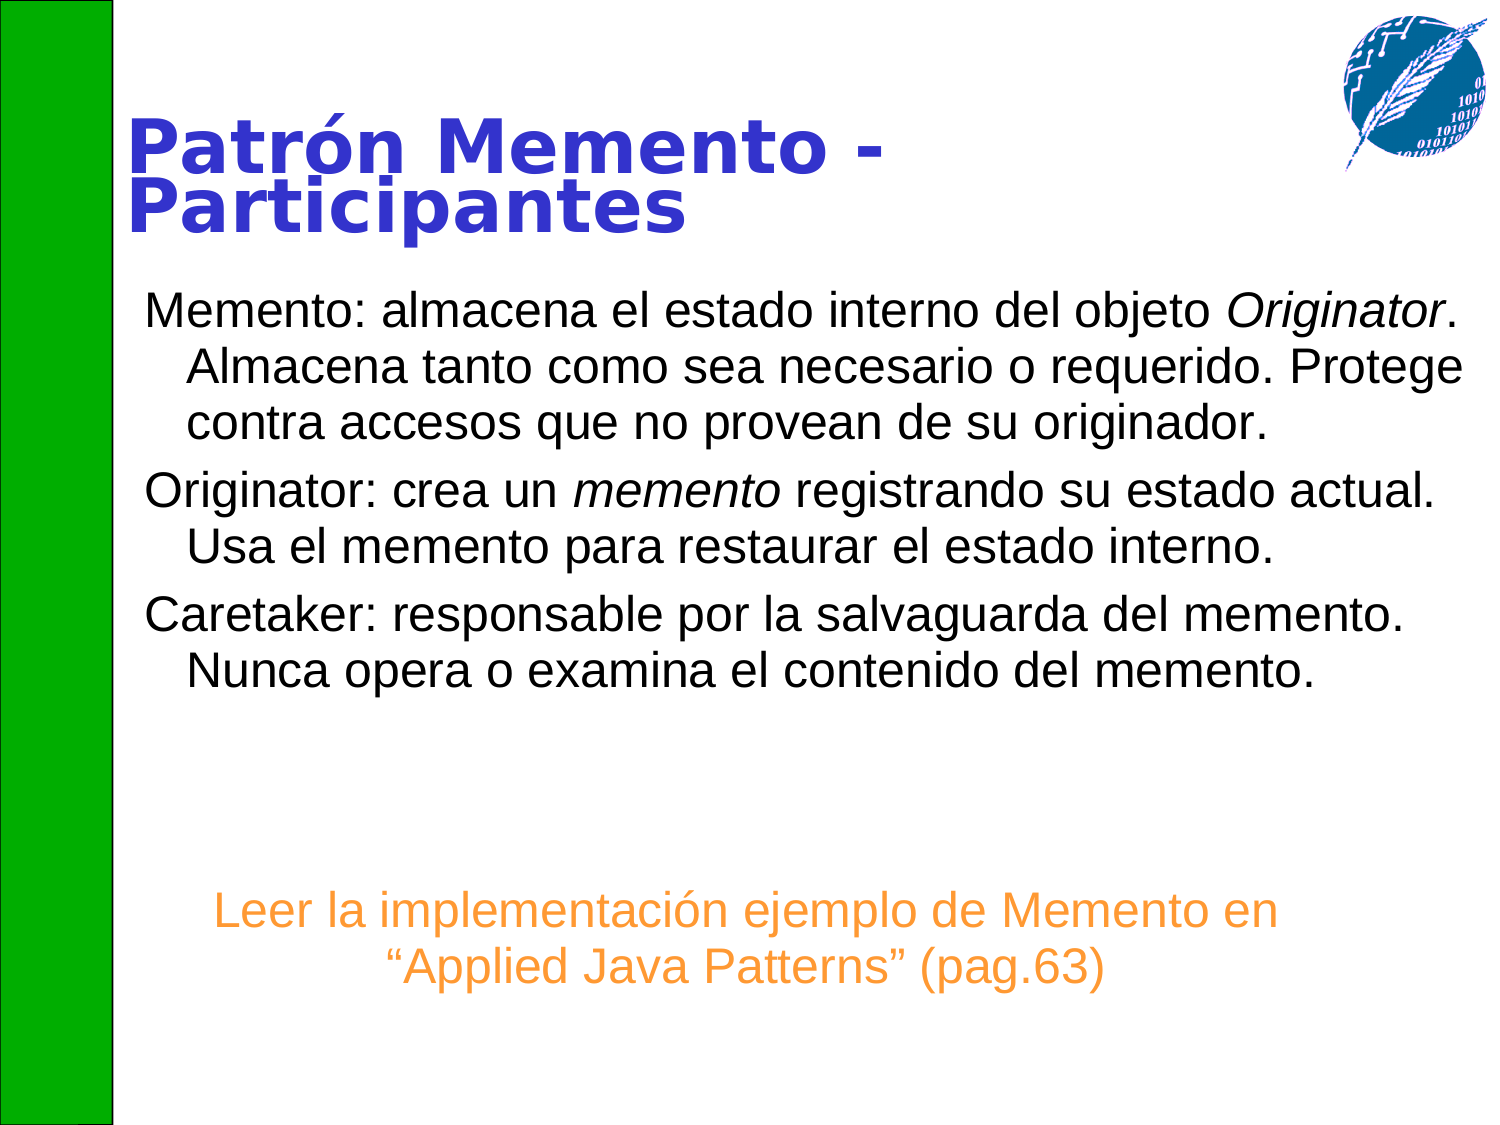

# Patrón Memento - Participantes
Memento: almacena el estado interno del objeto Originator. Almacena tanto como sea necesario o requerido. Protege contra accesos que no provean de su originador.
Originator: crea un memento registrando su estado actual. Usa el memento para restaurar el estado interno.
Caretaker: responsable por la salvaguarda del memento. Nunca opera o examina el contenido del memento.
Leer la implementación ejemplo de Memento en “Applied Java Patterns” (pag.63)